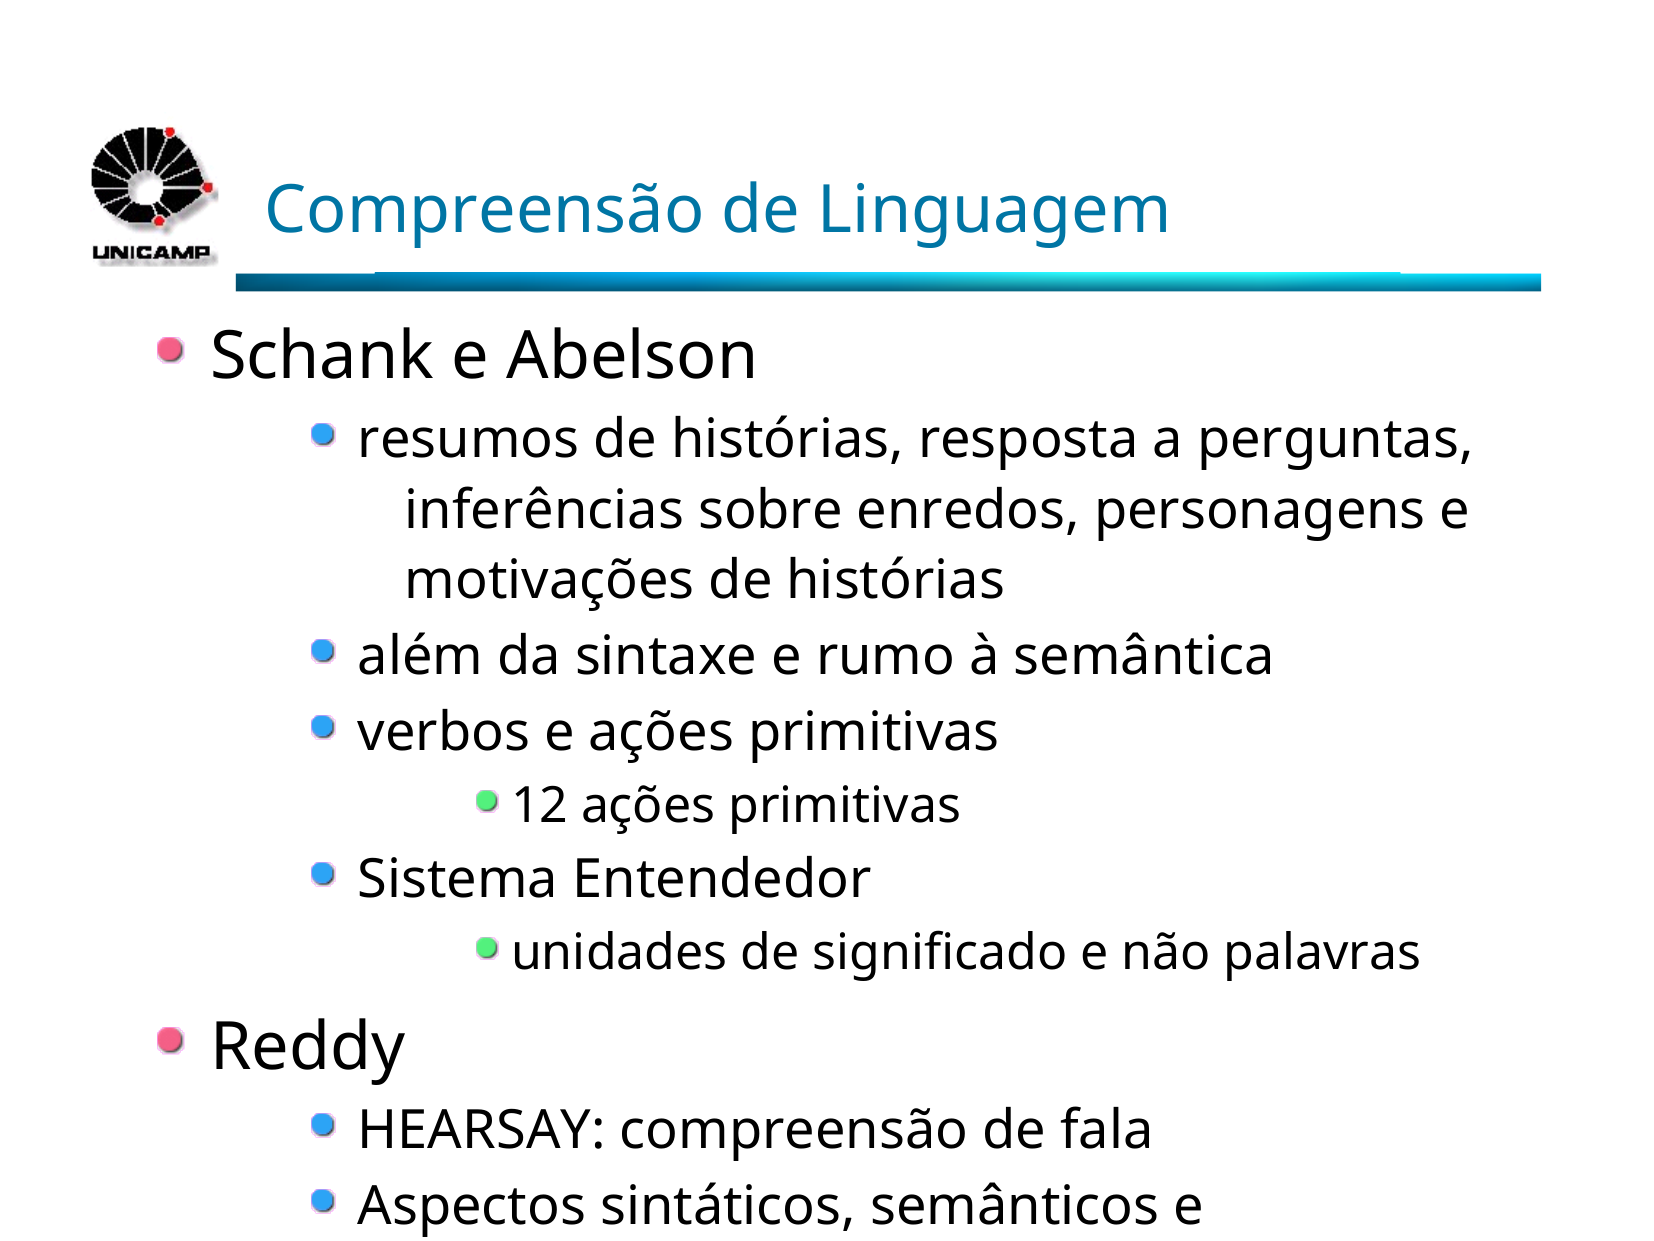

# Compreensão de Linguagem
Schank e Abelson
resumos de histórias, resposta a perguntas, inferências sobre enredos, personagens e motivações de histórias
além da sintaxe e rumo à semântica
verbos e ações primitivas
12 ações primitivas
Sistema Entendedor
unidades de significado e não palavras
Reddy
HEARSAY: compreensão de fala
Aspectos sintáticos, semânticos e pragmáticos